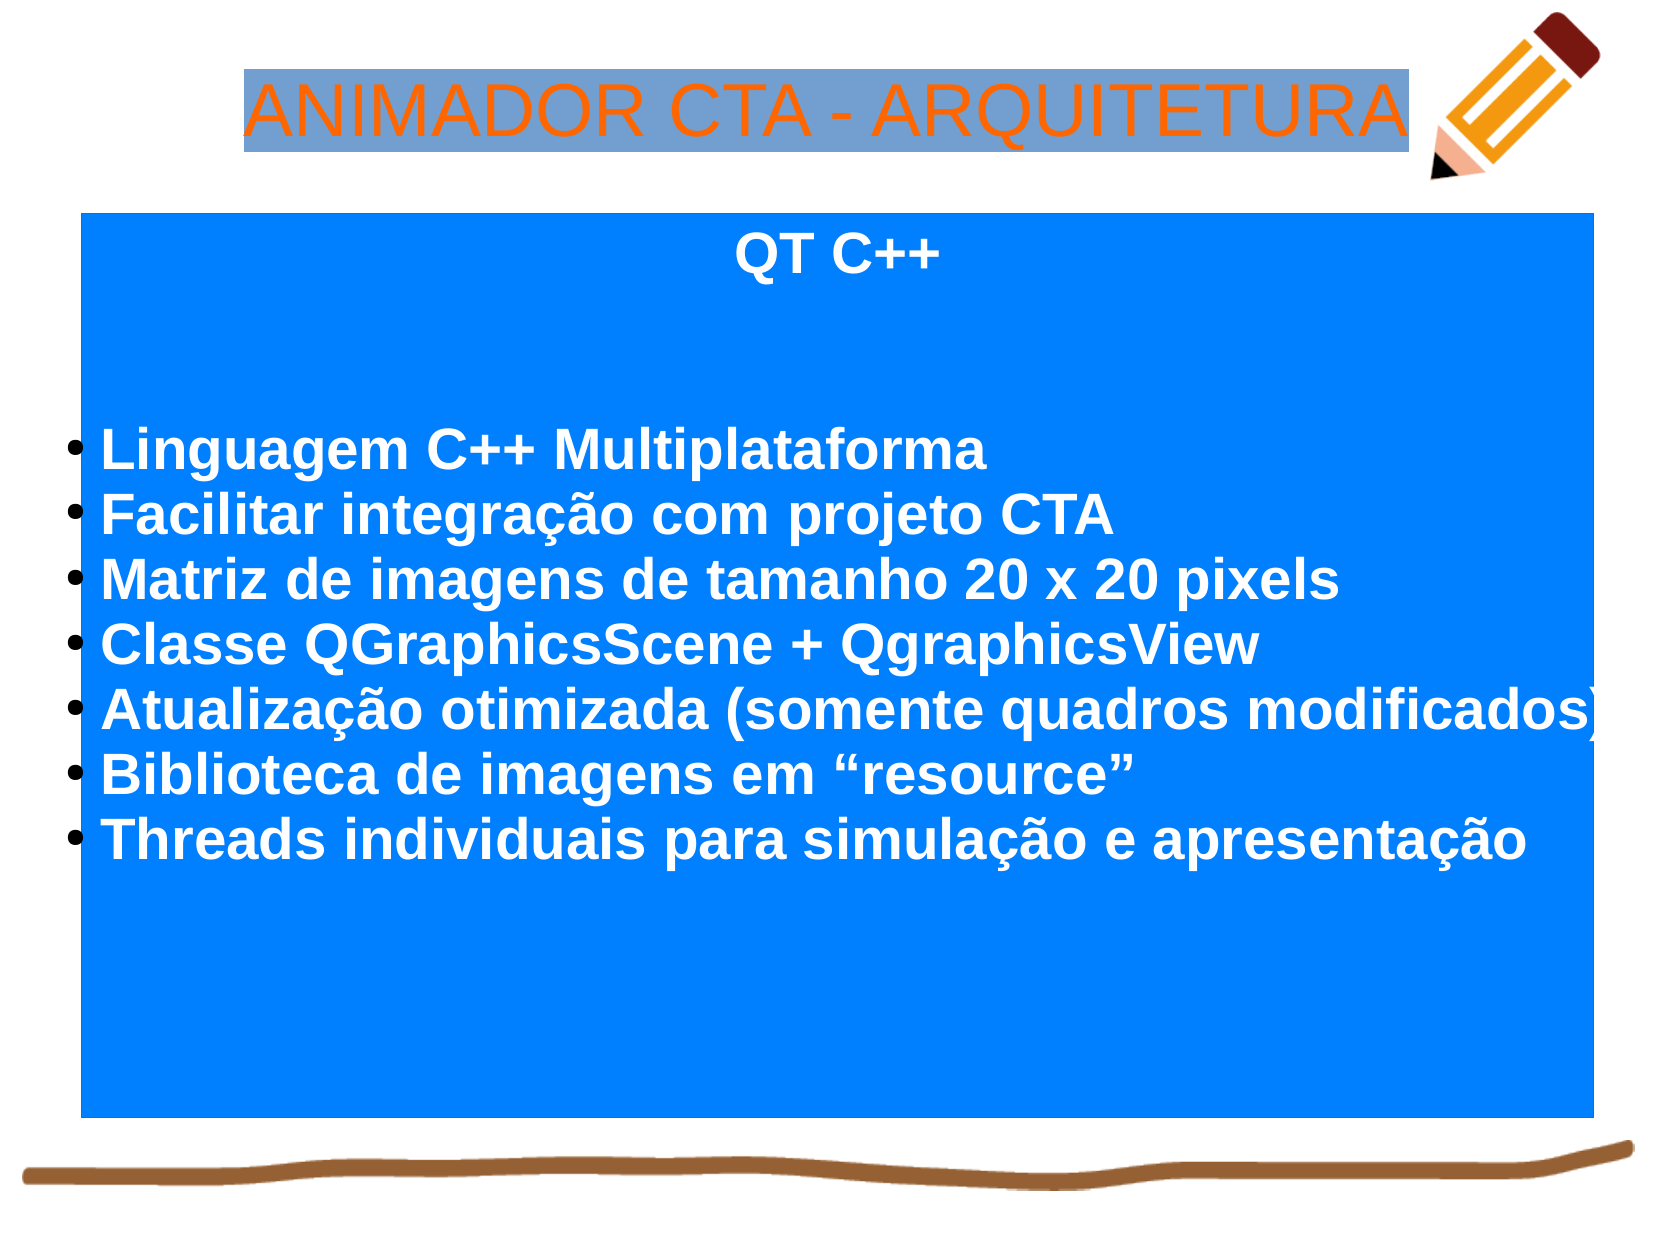

# ANIMADOR CTA - ARQUITETURA
QT C++
Linguagem C++ Multiplataforma
Facilitar integração com projeto CTA
Matriz de imagens de tamanho 20 x 20 pixels
Classe QGraphicsScene + QgraphicsView
Atualização otimizada (somente quadros modificados)
Biblioteca de imagens em “resource”
Threads individuais para simulação e apresentação